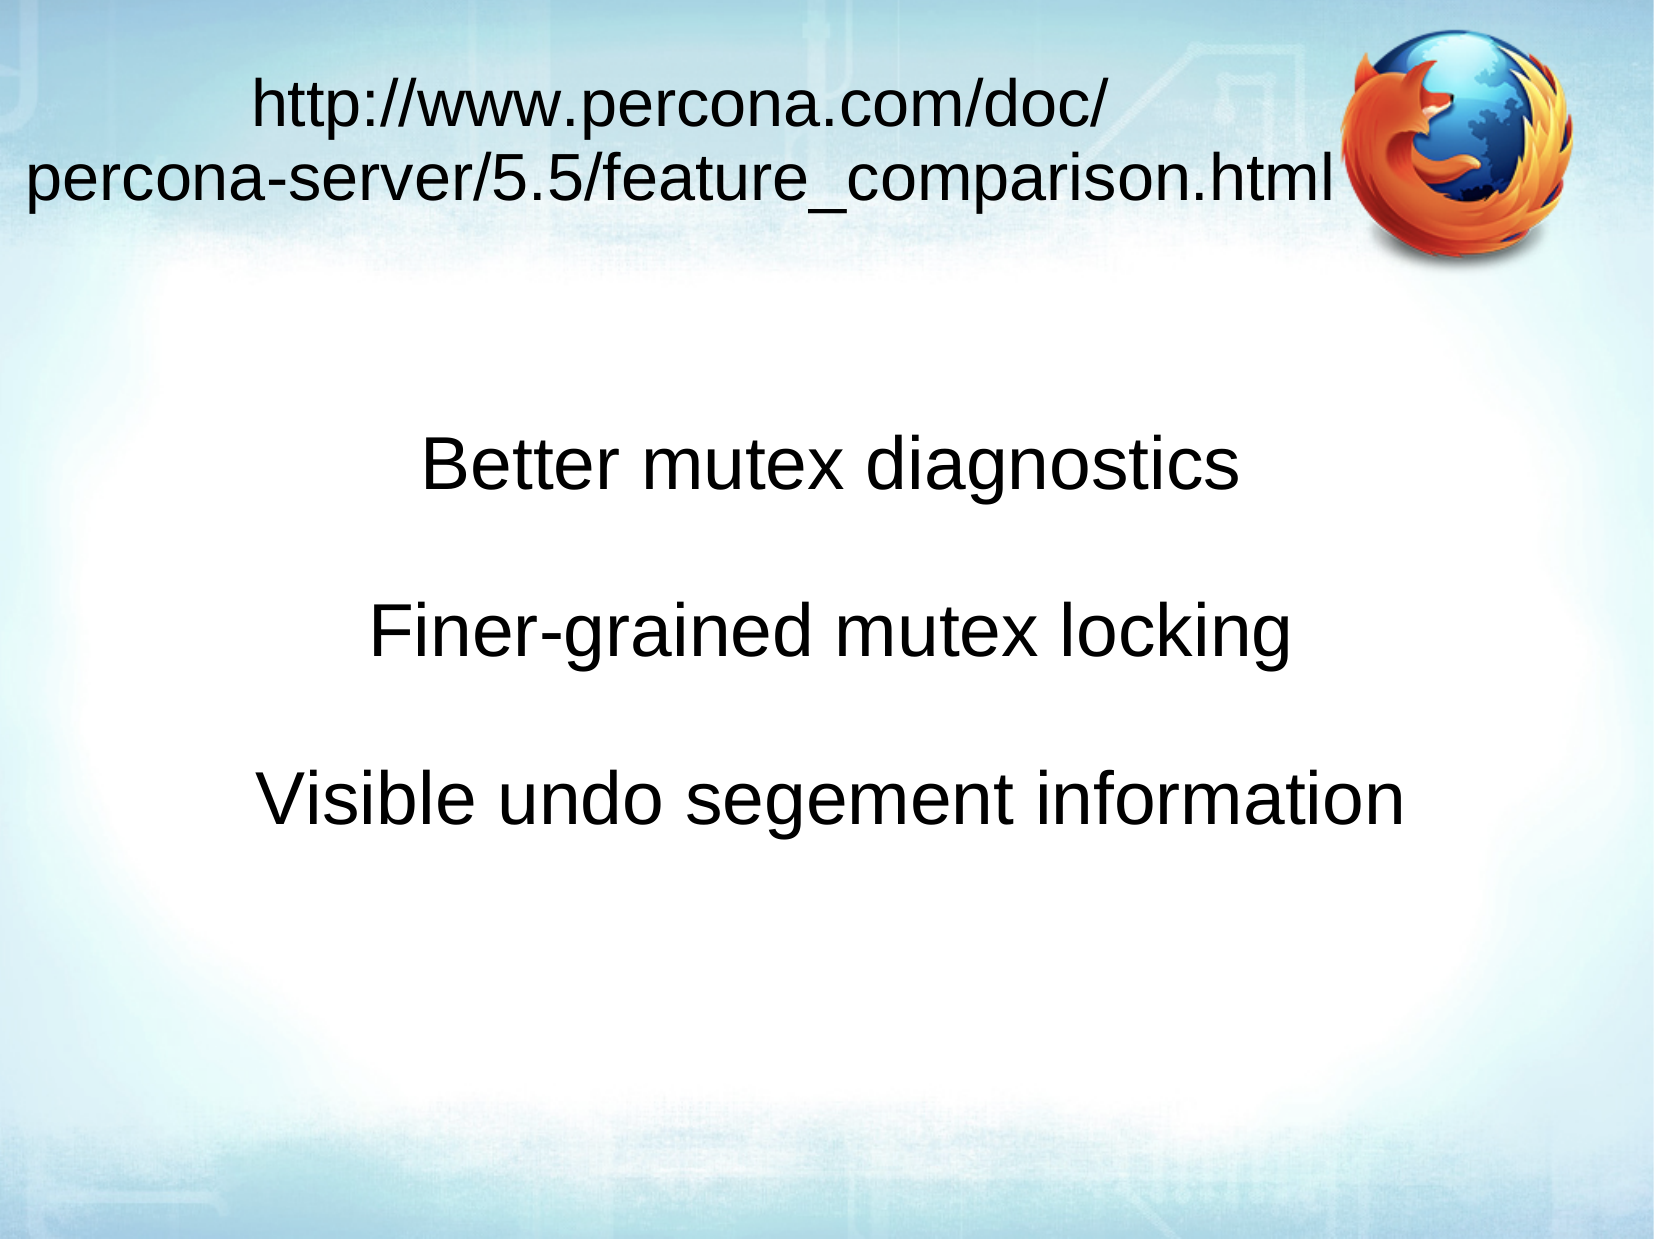

# http://www.percona.com/doc/ percona-server/5.5/feature_comparison.html
Better mutex diagnostics
Finer-grained mutex locking
Visible undo segement information